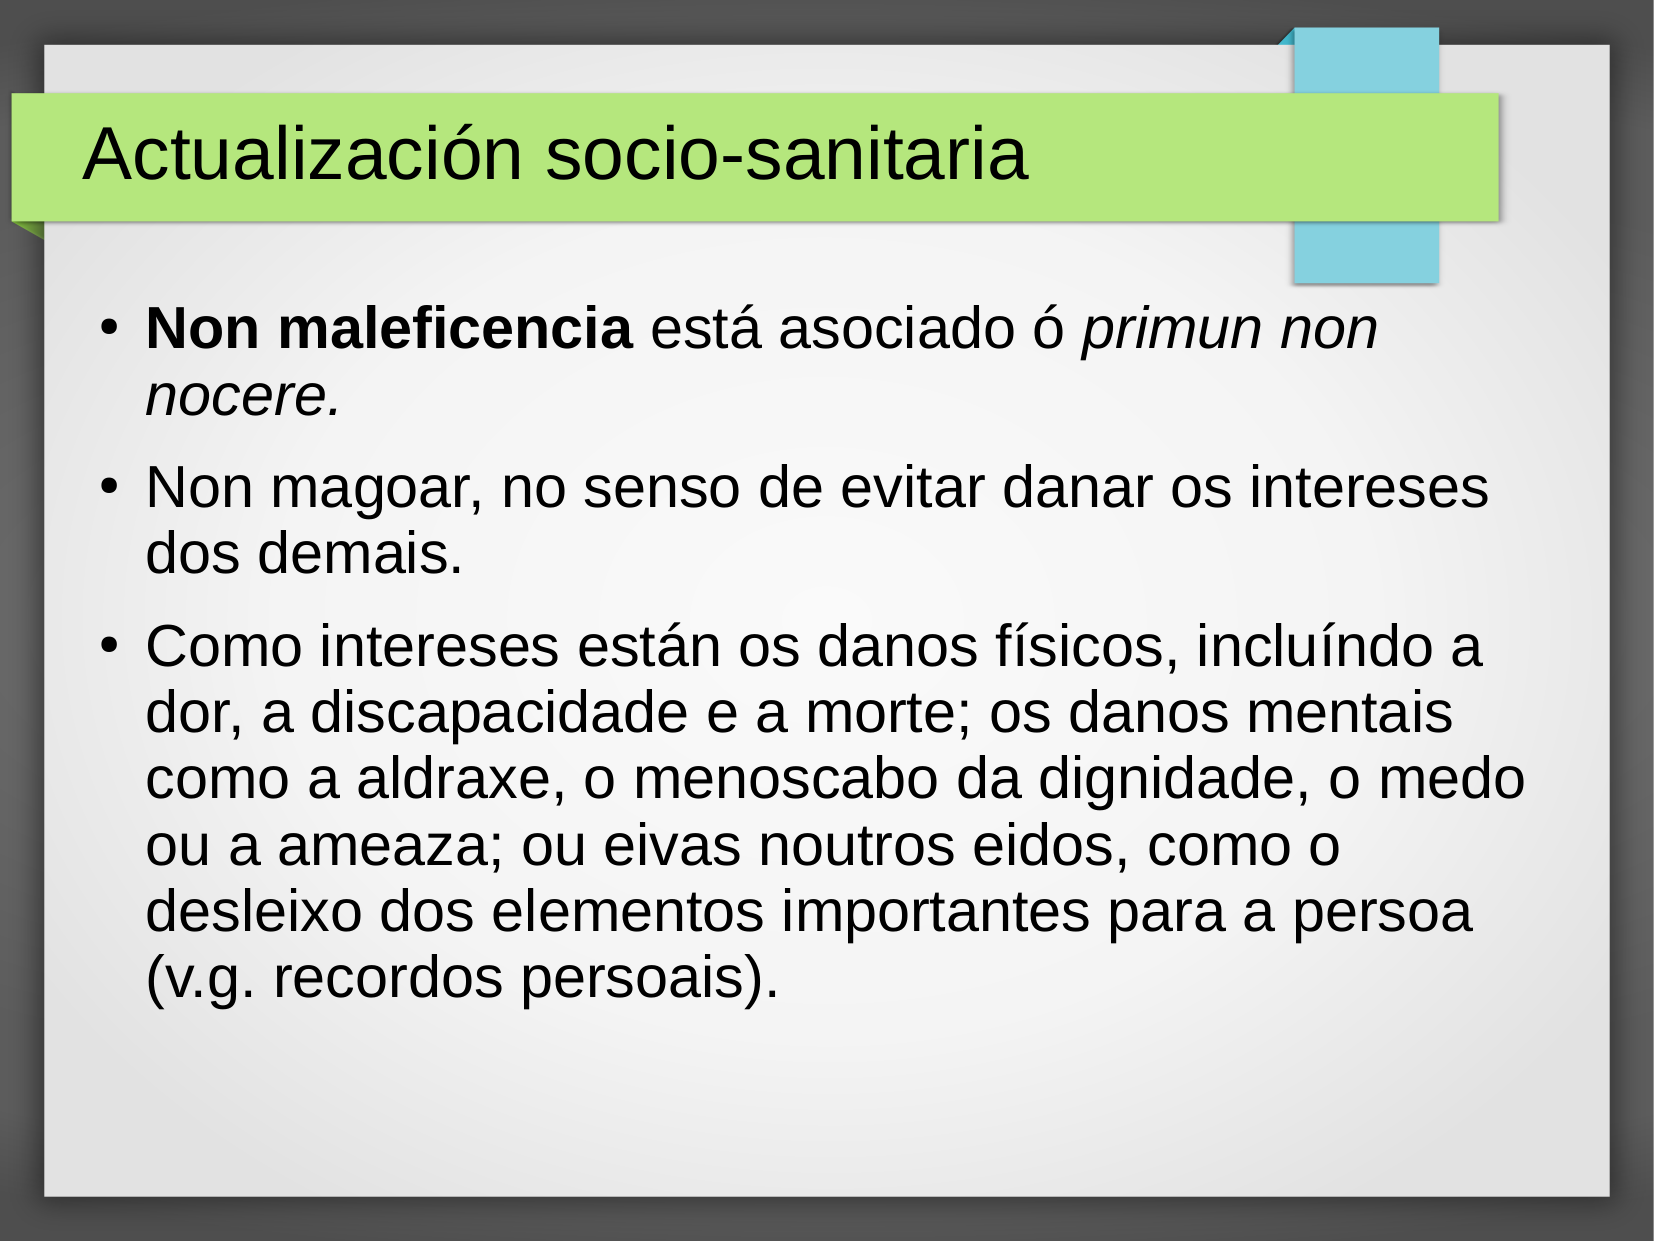

# Actualización socio-sanitaria
Non maleficencia está asociado ó primun non nocere.
Non magoar, no senso de evitar danar os intereses dos demais.
Como intereses están os danos físicos, incluíndo a dor, a discapacidade e a morte; os danos mentais como a aldraxe, o menoscabo da dignidade, o medo ou a ameaza; ou eivas noutros eidos, como o desleixo dos elementos importantes para a persoa (v.g. recordos persoais).